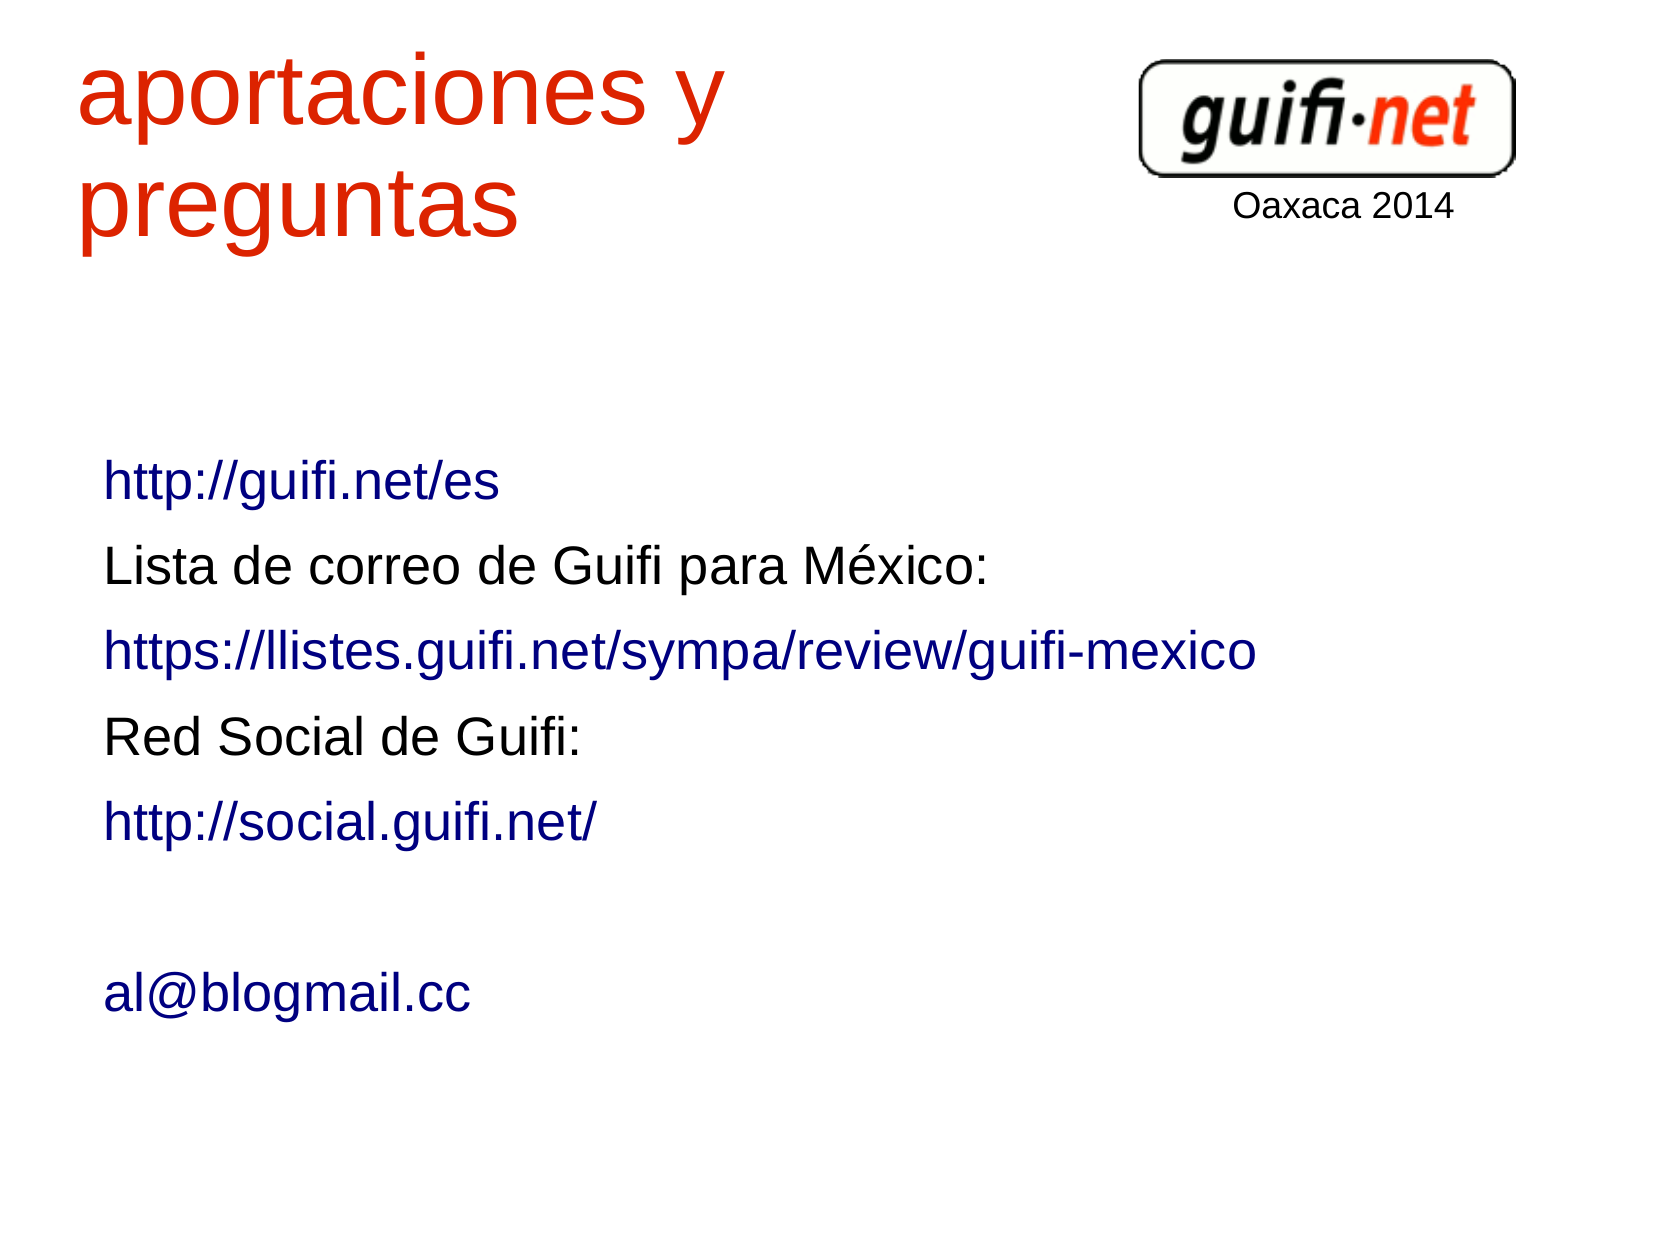

# aportaciones y preguntas
Oaxaca 2014
http://guifi.net/es
Lista de correo de Guifi para México:
https://llistes.guifi.net/sympa/review/guifi-mexico
Red Social de Guifi:
http://social.guifi.net/
al@blogmail.cc